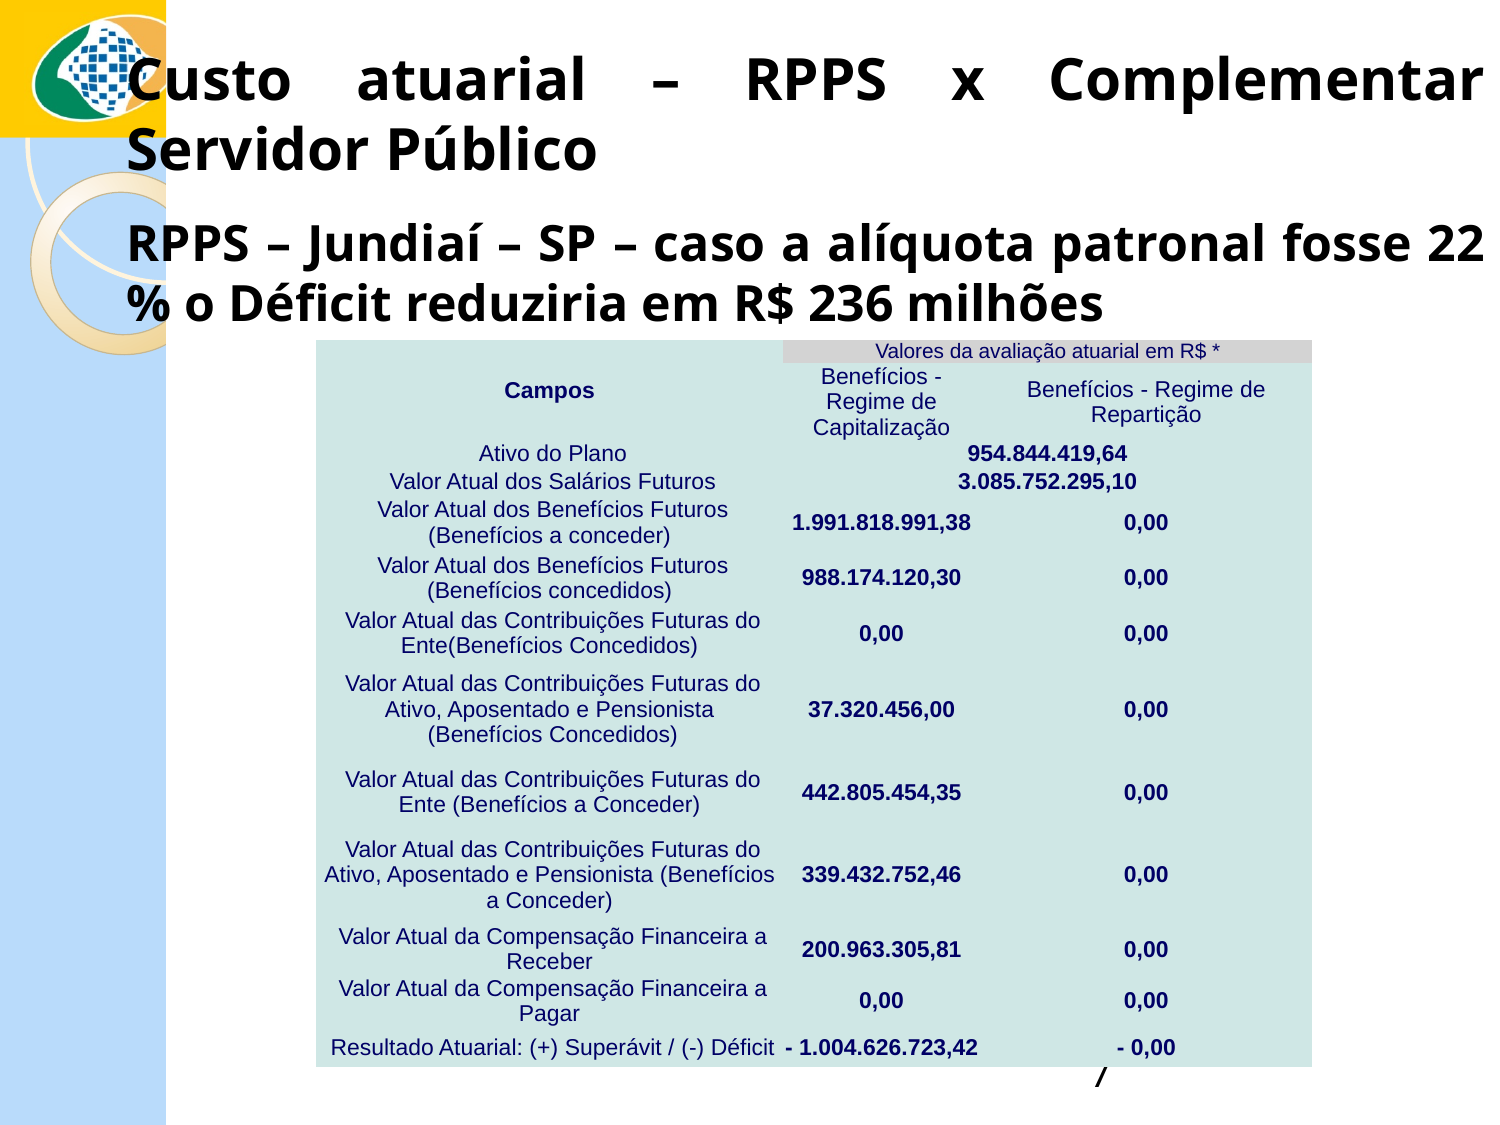

#
Custo atuarial – RPPS x Complementar Servidor Público
RPPS – Jundiaí – SP – caso a alíquota patronal fosse 22 % o Déficit reduziria em R$ 236 milhões
| Campos | Valores da avaliação atuarial em R$ \* | |
| --- | --- | --- |
| | Benefícios - Regime de Capitalização | Benefícios - Regime de Repartição |
| Ativo do Plano | 954.844.419,64 | |
| Valor Atual dos Salários Futuros | 3.085.752.295,10 | |
| Valor Atual dos Benefícios Futuros (Benefícios a conceder) | 1.991.818.991,38 | 0,00 |
| Valor Atual dos Benefícios Futuros (Benefícios concedidos) | 988.174.120,30 | 0,00 |
| Valor Atual das Contribuições Futuras do Ente(Benefícios Concedidos) | 0,00 | 0,00 |
| Valor Atual das Contribuições Futuras do Ativo, Aposentado e Pensionista  (Benefícios Concedidos) | 37.320.456,00 | 0,00 |
| Valor Atual das Contribuições Futuras do Ente (Benefícios a Conceder) | 442.805.454,35 | 0,00 |
| Valor Atual das Contribuições Futuras do Ativo, Aposentado e Pensionista (Benefícios a Conceder) | 339.432.752,46 | 0,00 |
| Valor Atual da Compensação Financeira a Receber | 200.963.305,81 | 0,00 |
| Valor Atual da Compensação Financeira a Pagar | 0,00 | 0,00 |
| Resultado Atuarial: (+) Superávit / (-) Déficit | - 1.004.626.723,42 | - 0,00 |